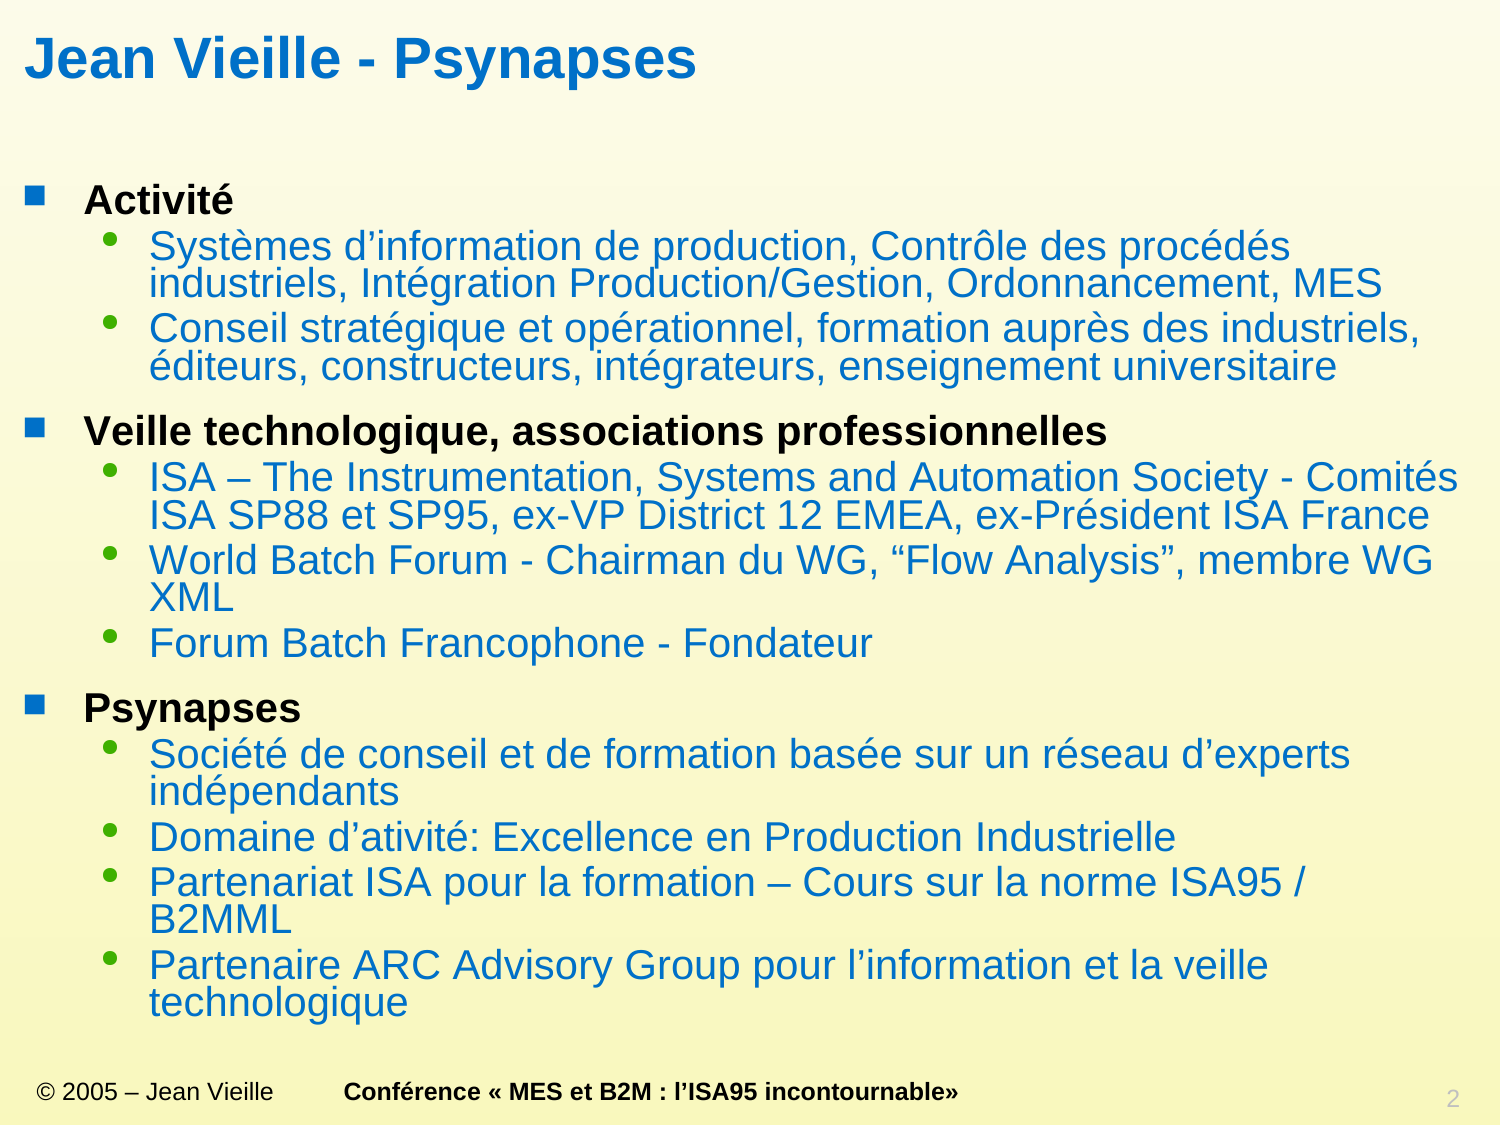

# Jean Vieille - Psynapses
Activité
Systèmes d’information de production, Contrôle des procédés industriels, Intégration Production/Gestion, Ordonnancement, MES
Conseil stratégique et opérationnel, formation auprès des industriels, éditeurs, constructeurs, intégrateurs, enseignement universitaire
Veille technologique, associations professionnelles
ISA – The Instrumentation, Systems and Automation Society - Comités ISA SP88 et SP95, ex-VP District 12 EMEA, ex-Président ISA France
World Batch Forum - Chairman du WG, “Flow Analysis”, membre WG XML
Forum Batch Francophone - Fondateur
Psynapses
Société de conseil et de formation basée sur un réseau d’experts indépendants
Domaine d’ativité: Excellence en Production Industrielle
Partenariat ISA pour la formation – Cours sur la norme ISA95 / B2MML
Partenaire ARC Advisory Group pour l’information et la veille technologique